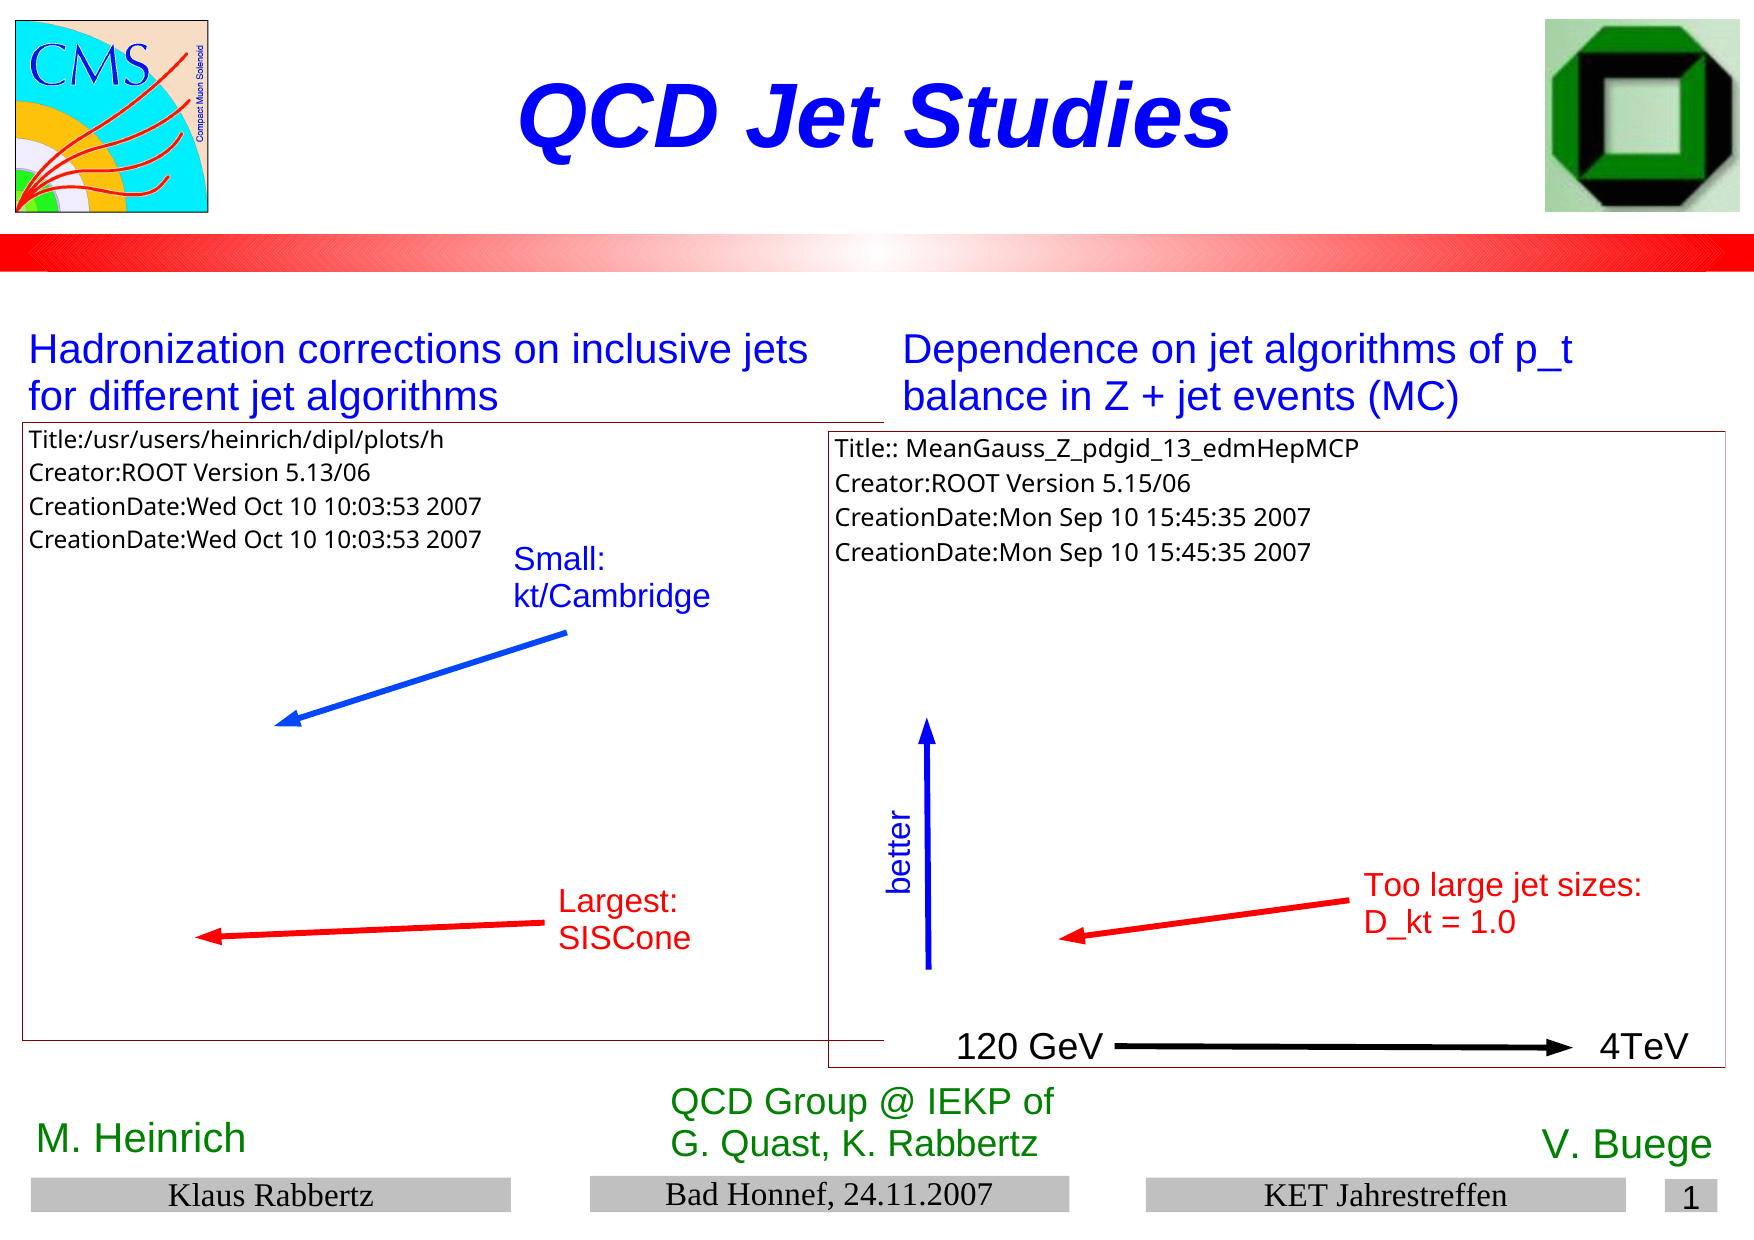

# QCD Jet Studies
Hadronization corrections on inclusive jets for different jet algorithms
Dependence on jet algorithms of p_t balance in Z + jet events (MC)
Small:
kt/Cambridge
better
Too large jet sizes:
D_kt = 1.0
Largest:
SISCone
120 GeV
4TeV
QCD Group @ IEKP of
G. Quast, K. Rabbertz
M. Heinrich
V. Buege